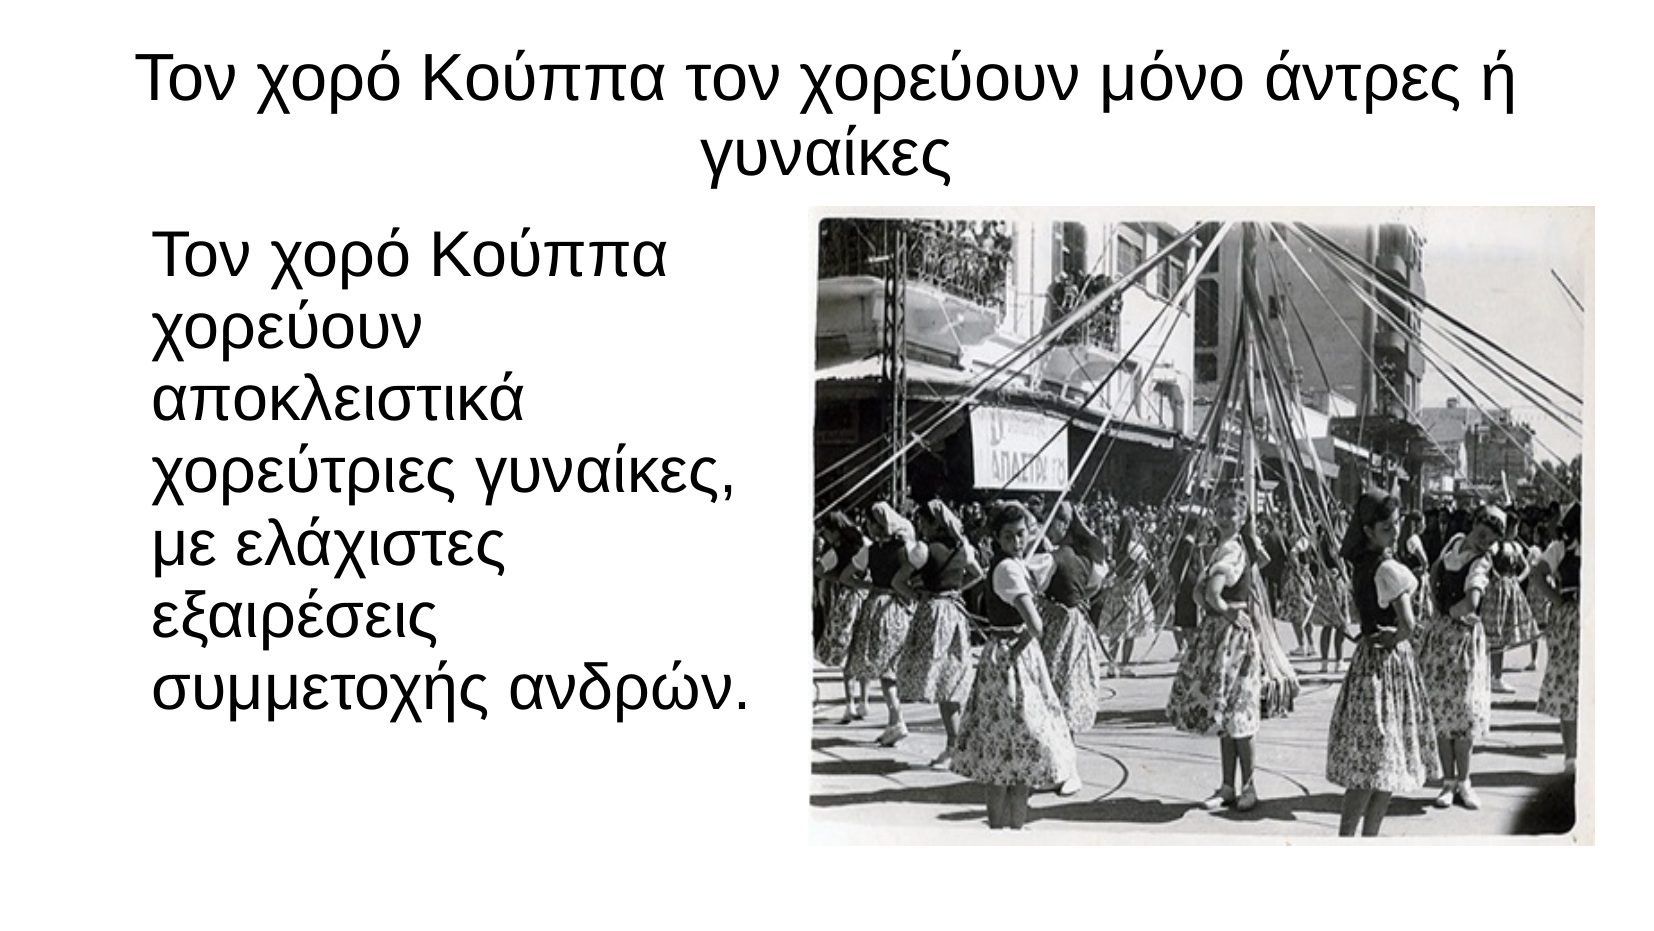

# Τον χορό Κούππα τον χορεύουν μόνο άντρες ή γυναίκες
Τον χορό Κούππα χορεύουν αποκλειστικά χορεύτριες γυναίκες, με ελάχιστες εξαιρέσεις συμμετοχής ανδρών.